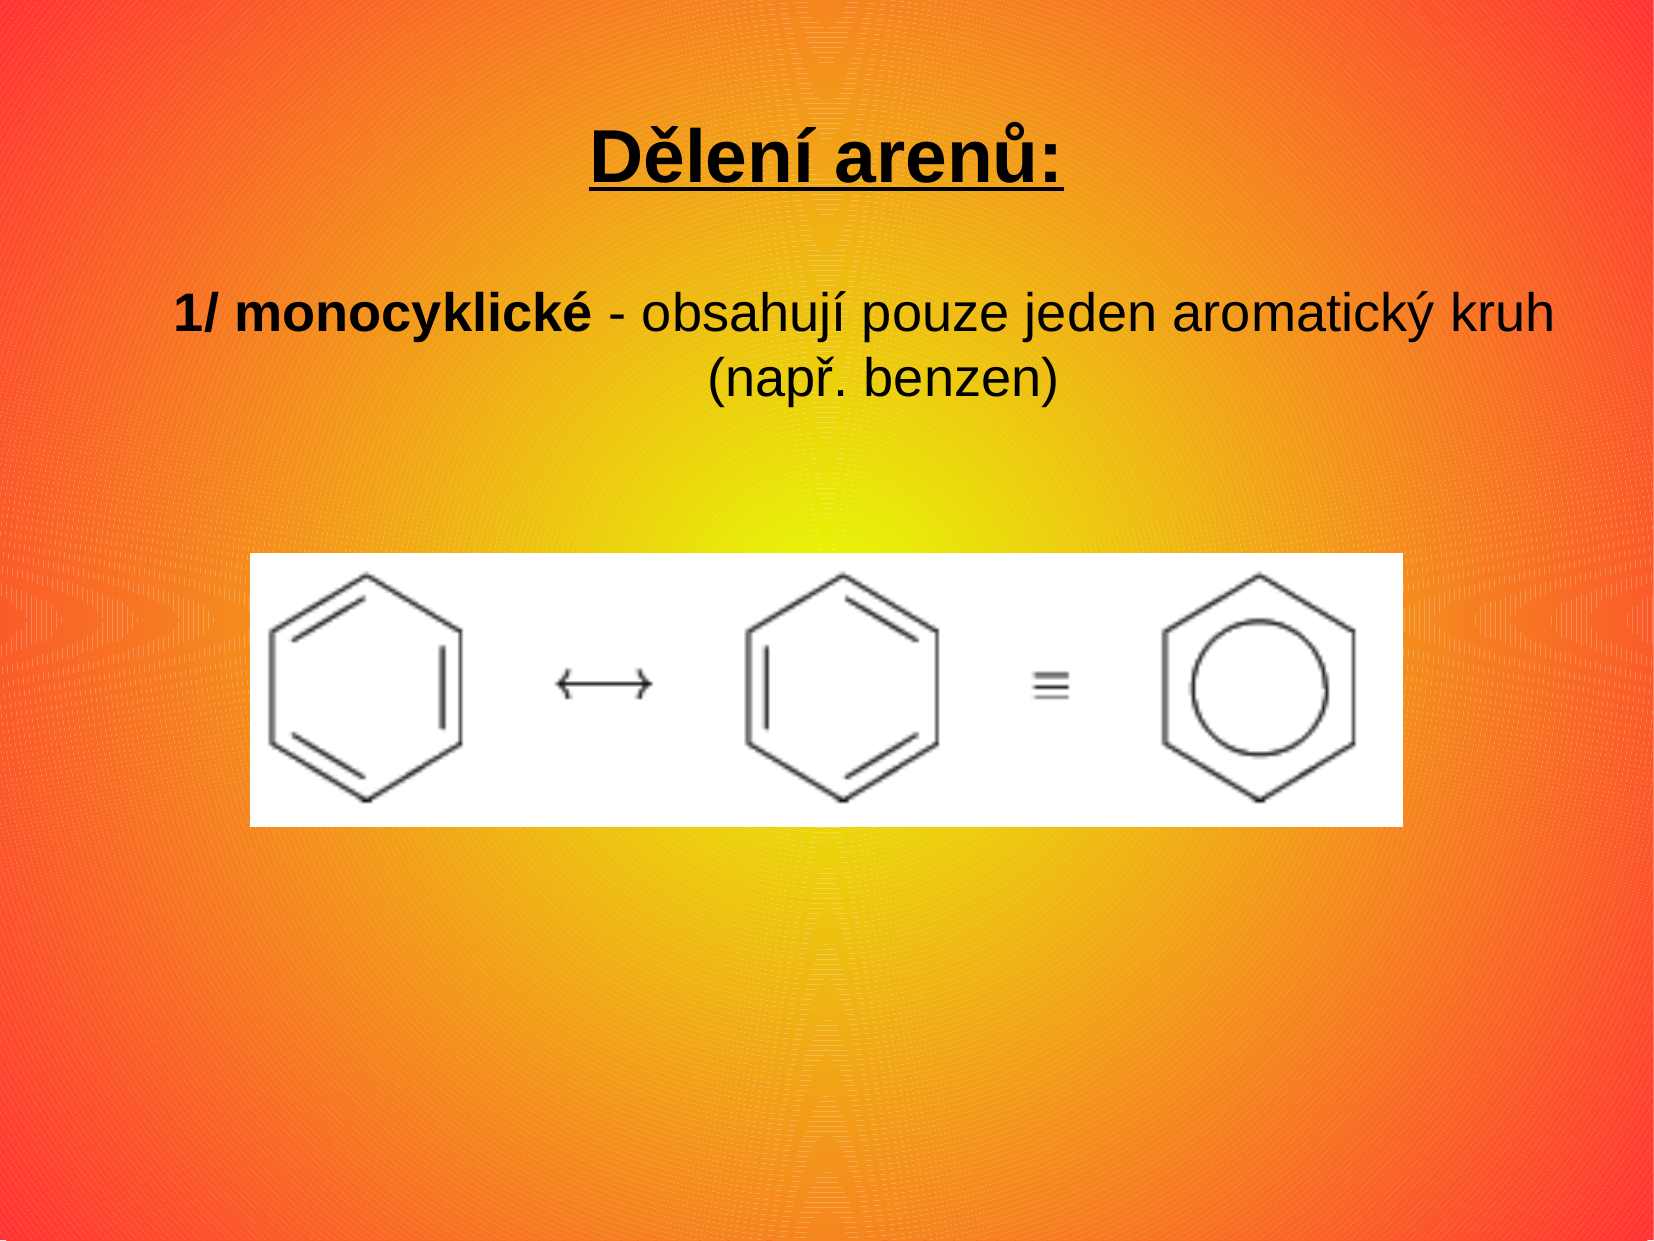

# Dělení arenů:
1/ monocyklické - obsahují pouze jeden aromatický kruh (např. benzen)